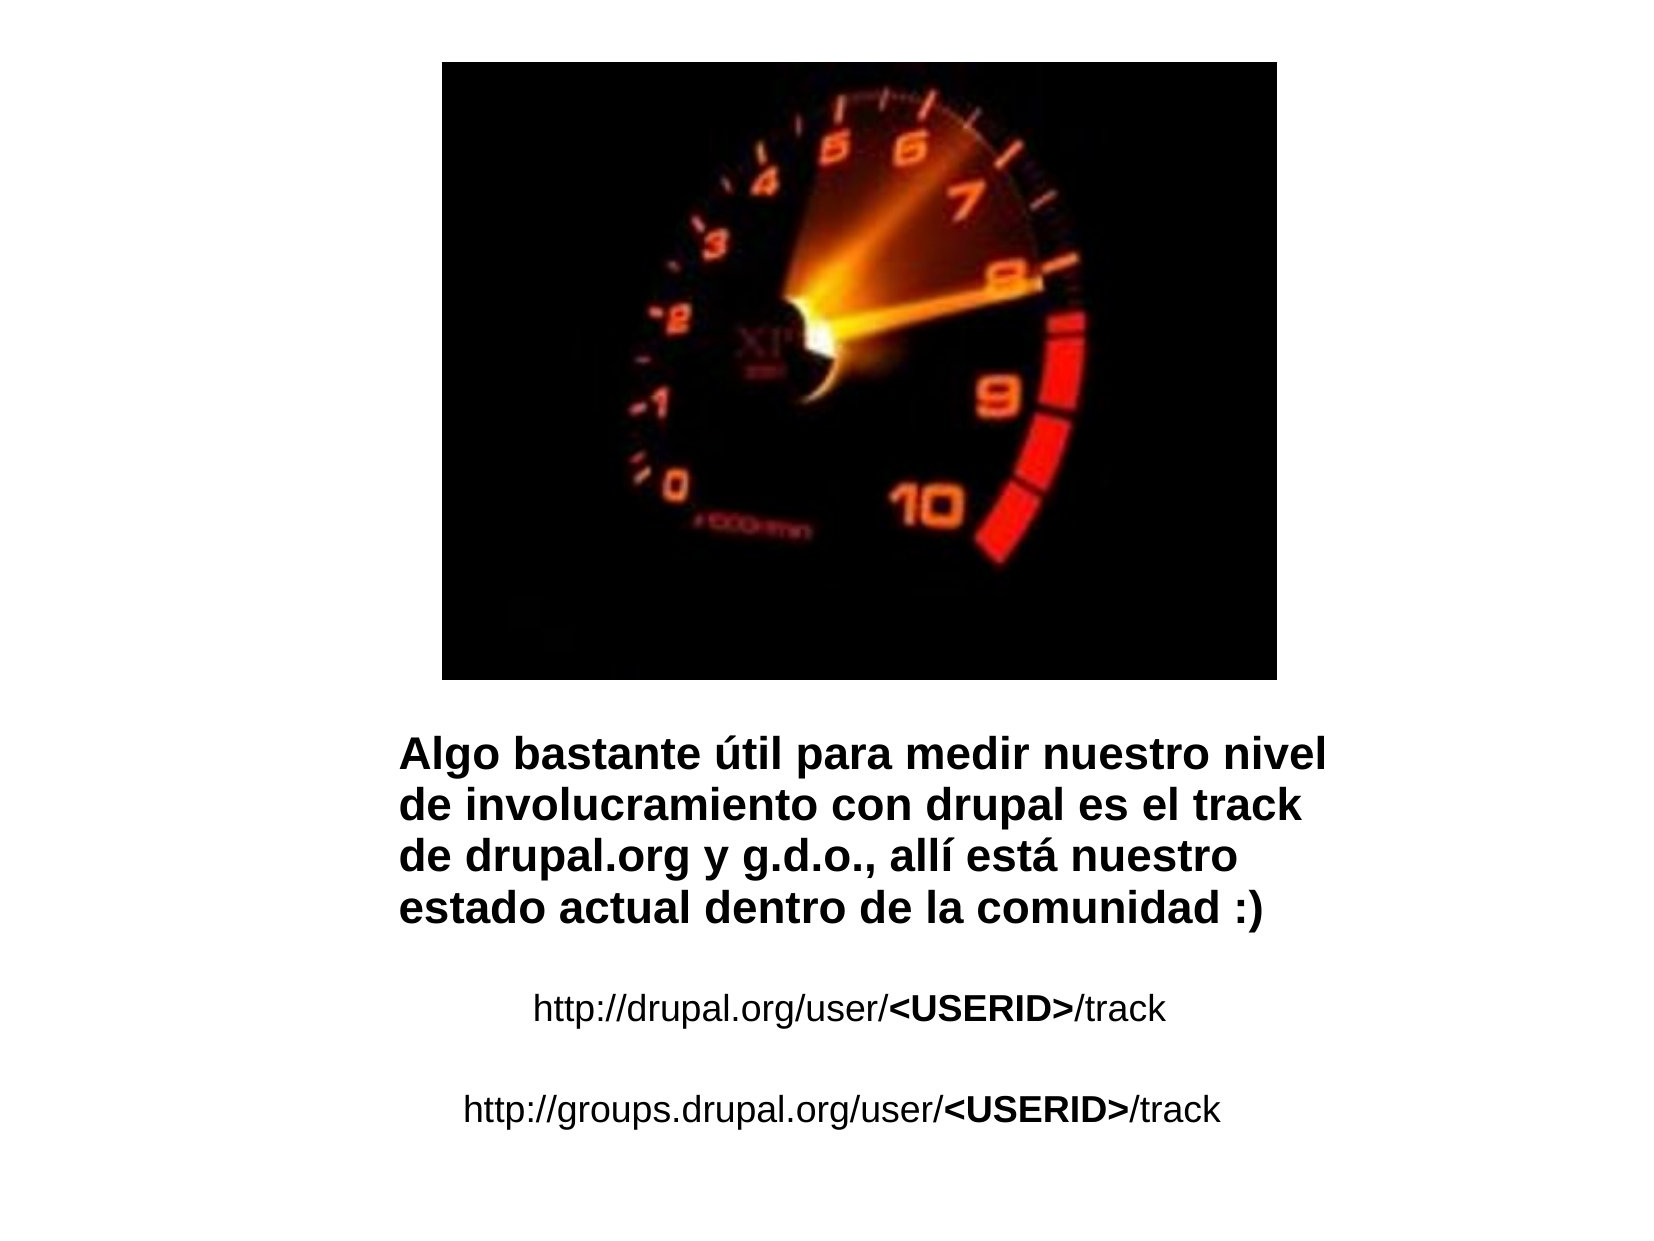

Algo bastante útil para medir nuestro nivel de involucramiento con drupal es el track de drupal.org y g.d.o., allí está nuestro estado actual dentro de la comunidad :)
http://drupal.org/user/<USERID>/track
http://groups.drupal.org/user/<USERID>/track